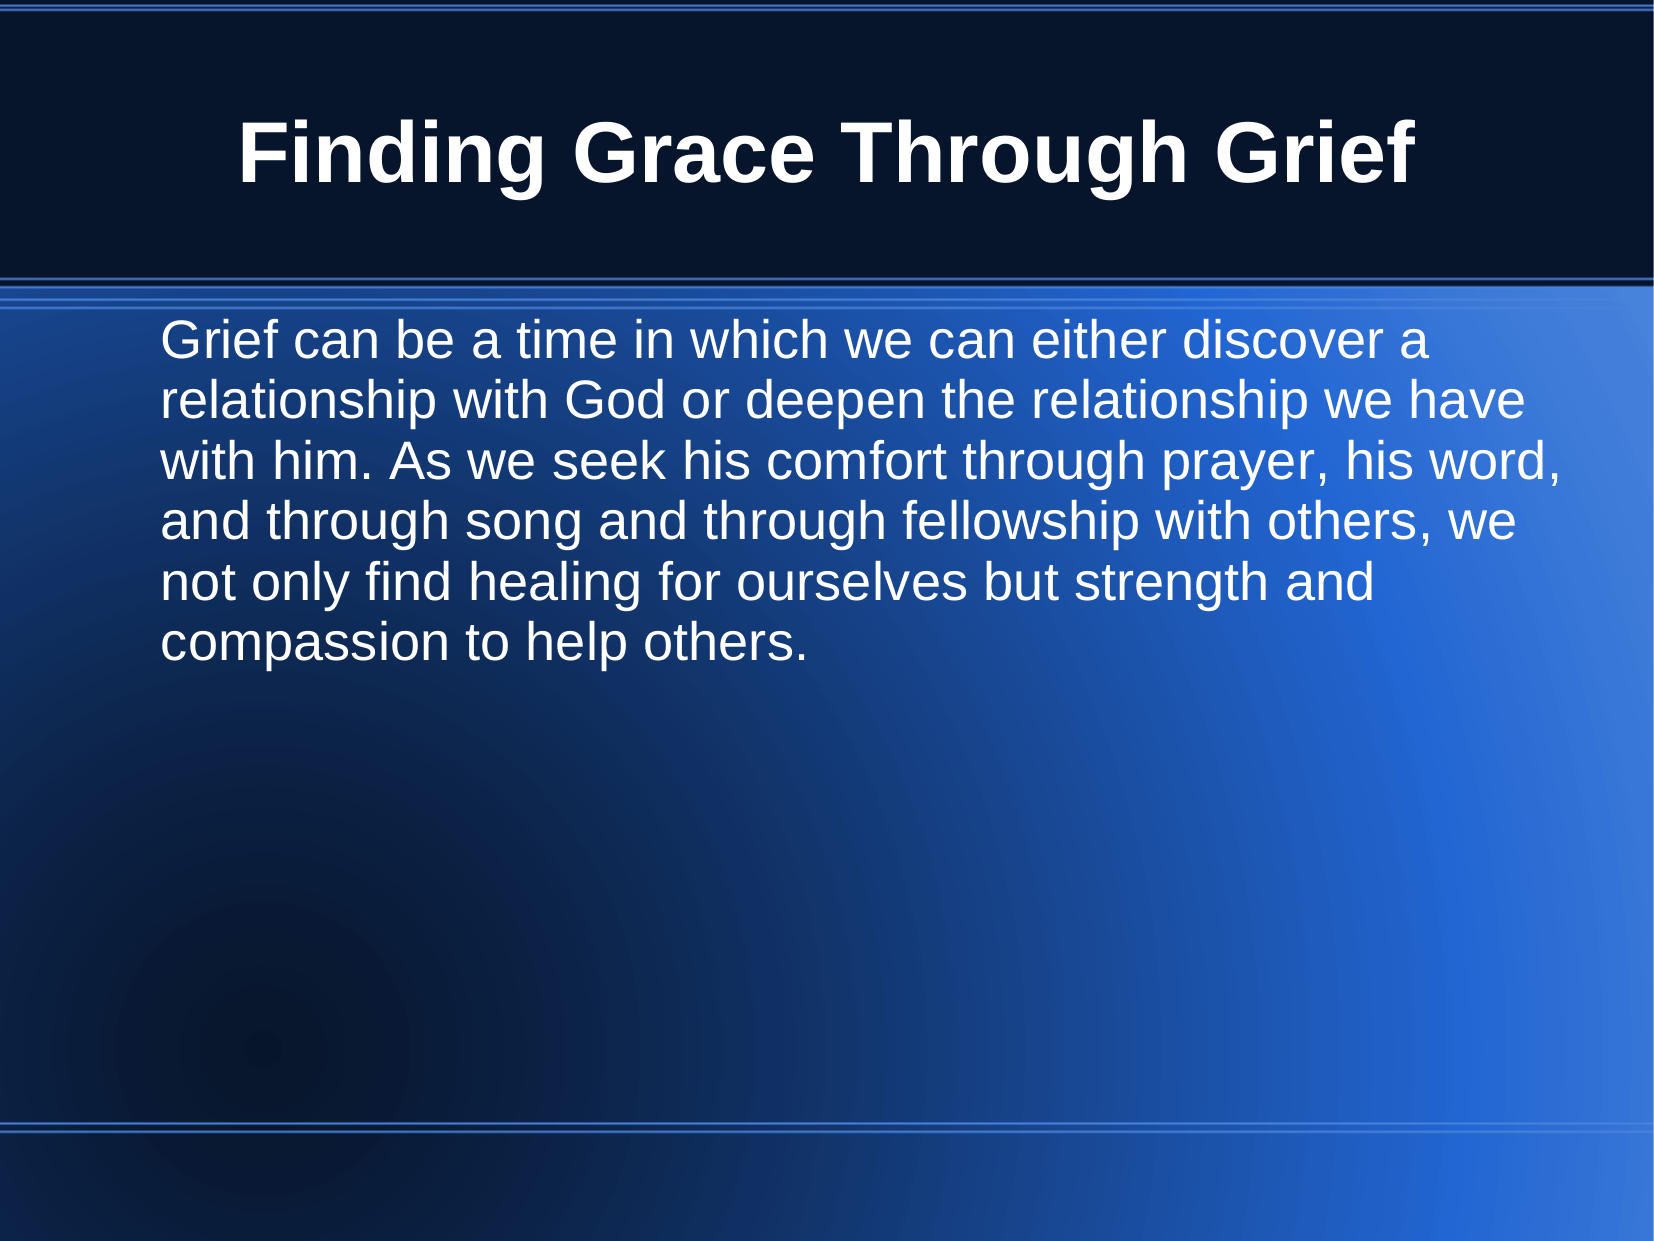

# Finding Grace Through Grief
Grief can be a time in which we can either discover a relationship with God or deepen the relationship we have with him. As we seek his comfort through prayer, his word, and through song and through fellowship with others, we not only find healing for ourselves but strength and compassion to help others.